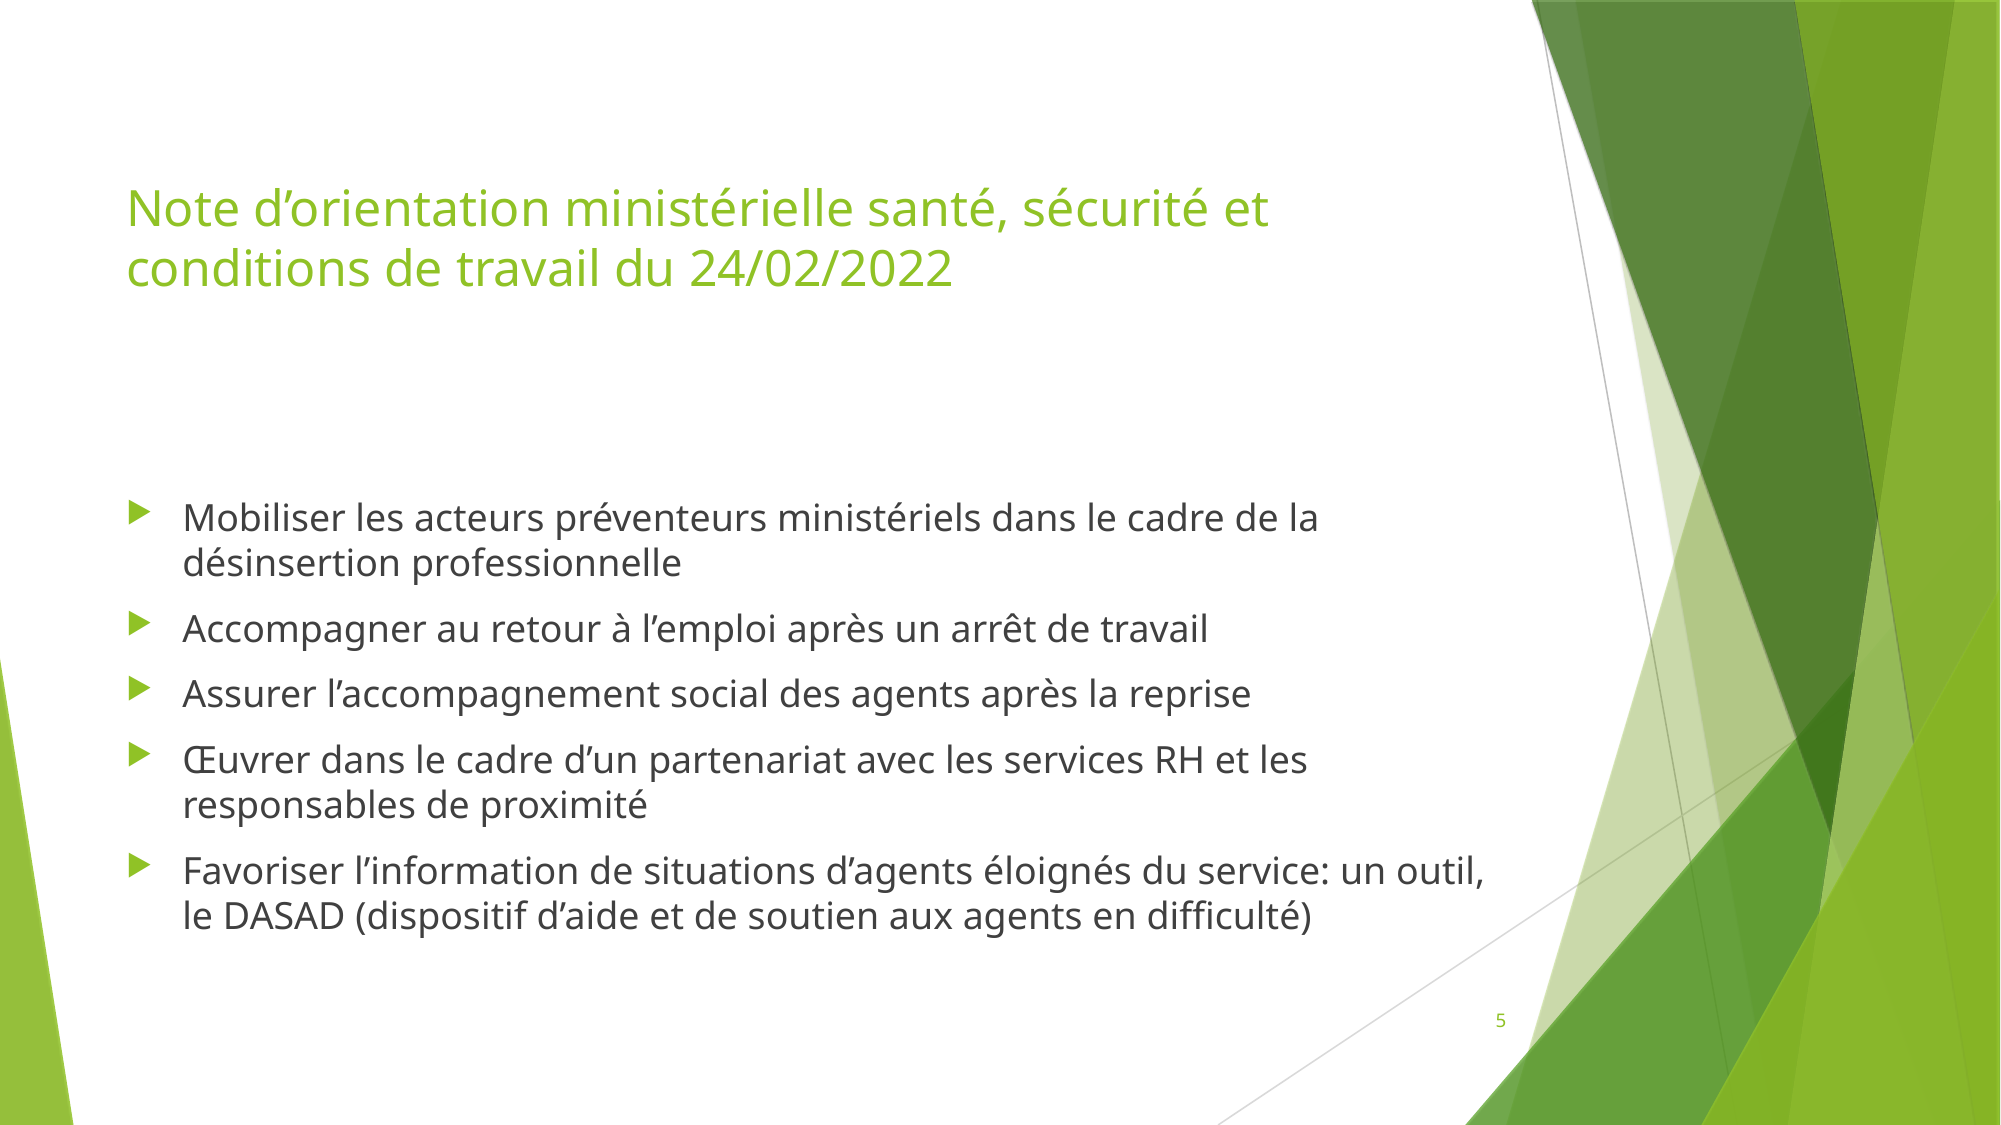

# Note d’orientation ministérielle santé, sécurité et conditions de travail du 24/02/2022
Mobiliser les acteurs préventeurs ministériels dans le cadre de la désinsertion professionnelle
Accompagner au retour à l’emploi après un arrêt de travail
Assurer l’accompagnement social des agents après la reprise
Œuvrer dans le cadre d’un partenariat avec les services RH et les responsables de proximité
Favoriser l’information de situations d’agents éloignés du service: un outil, le DASAD (dispositif d’aide et de soutien aux agents en difficulté)